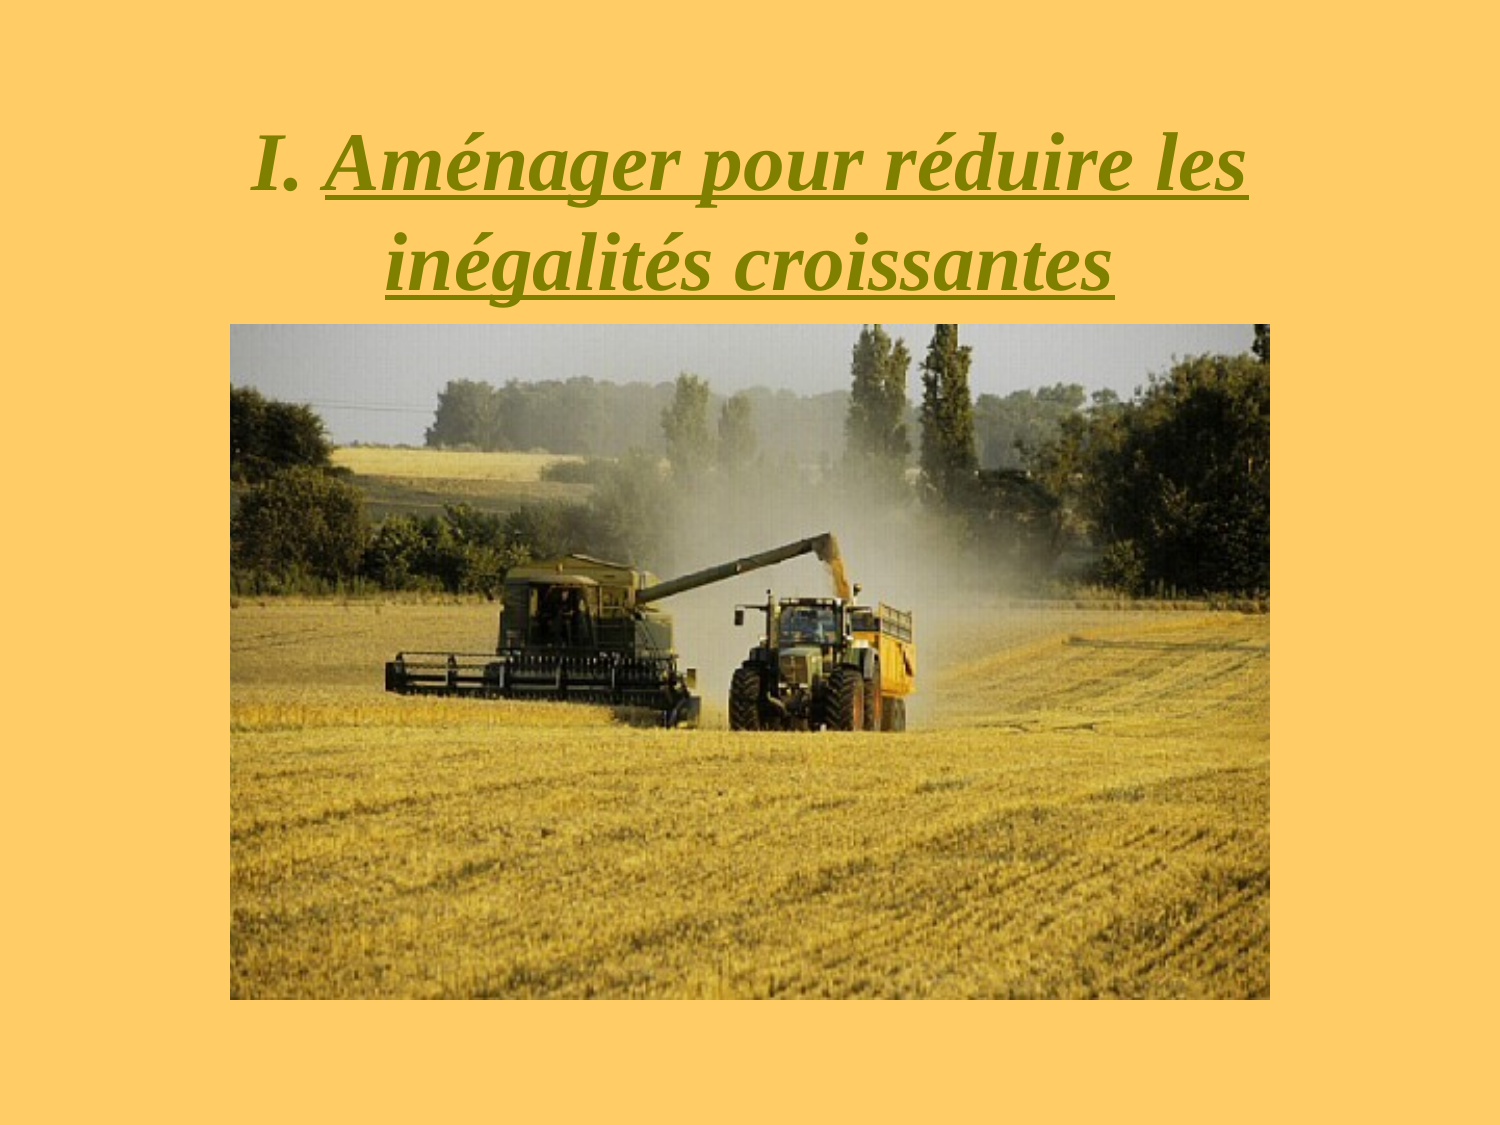

# I. Aménager pour réduire les inégalités croissantes